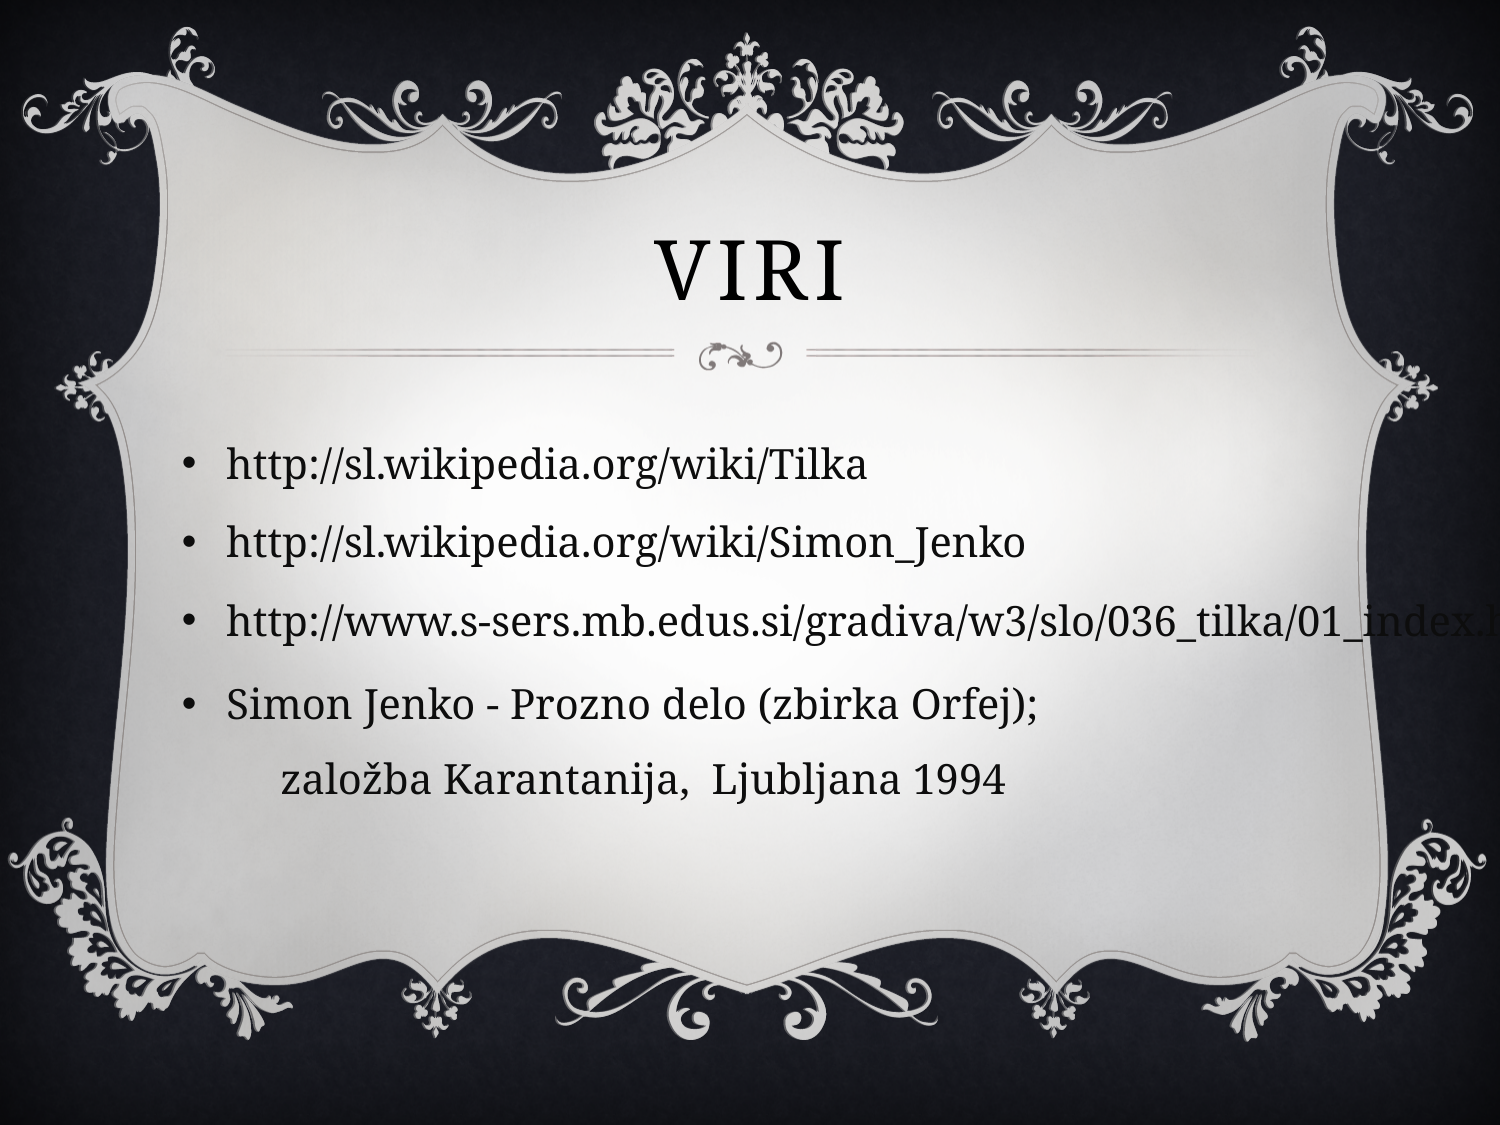

# VIRI
http://sl.wikipedia.org/wiki/Tilka
http://sl.wikipedia.org/wiki/Simon_Jenko
http://www.s-sers.mb.edus.si/gradiva/w3/slo/036_tilka/01_index.html
Simon Jenko - Prozno delo (zbirka Orfej);
 založba Karantanija, Ljubljana 1994